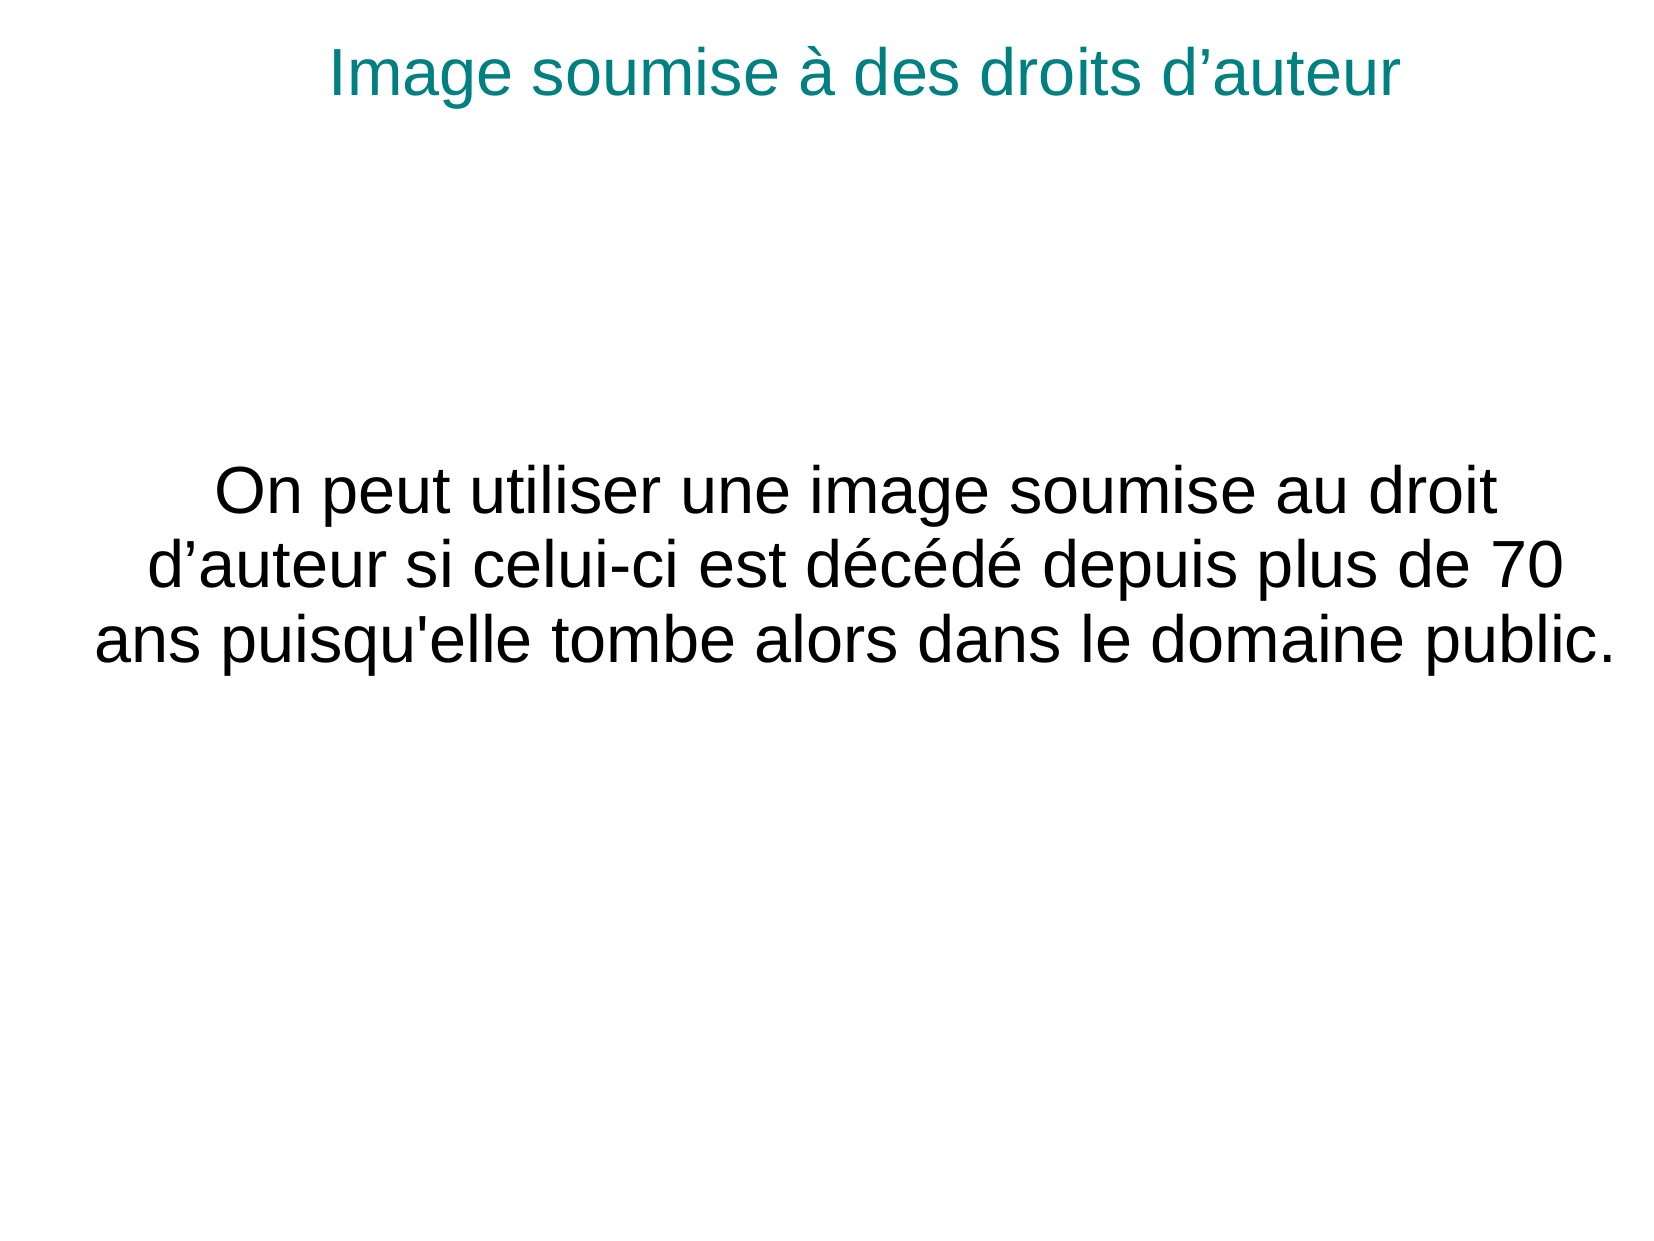

# Image soumise à des droits d’auteur
On peut utiliser une image soumise au droit d’auteur si celui-ci est décédé depuis plus de 70 ans puisqu'elle tombe alors dans le domaine public.